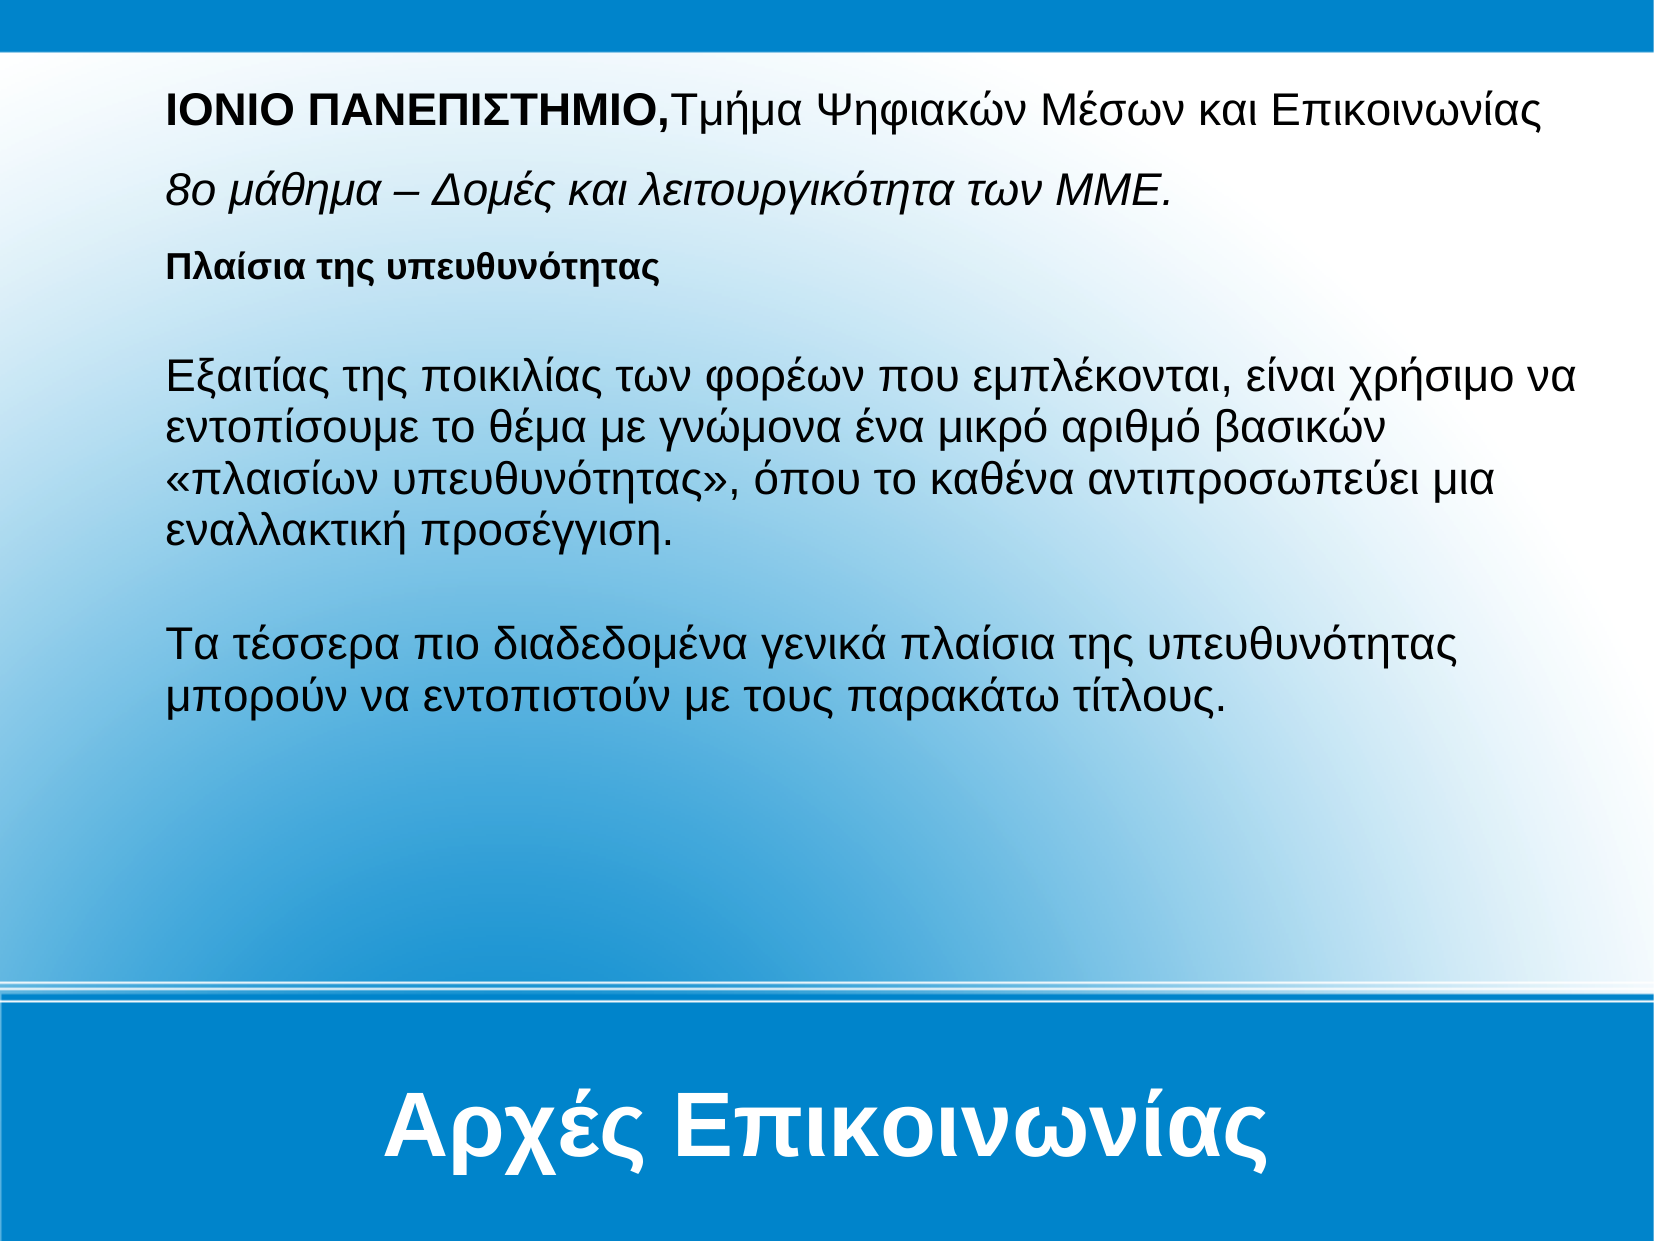

ΙΟΝΙΟ ΠΑΝΕΠΙΣΤΗΜΙΟ,Τμήμα Ψηφιακών Μέσων και Επικοινωνίας
8ο μάθημα – Δομές και λειτουργικότητα των ΜΜΕ.
Πλαίσια της υπευθυνότητας
Εξαιτίας της ποικιλίας των φορέων που εμπλέκονται, είναι χρήσιμο να εντοπίσουμε το θέμα με γνώμονα ένα μικρό αριθμό βασικών «πλαισίων υπευθυνότητας», όπου το καθένα αντιπροσωπεύει μια εναλλακτική προσέγγιση.
Τα τέσσερα πιο διαδεδομένα γενικά πλαίσια της υπευθυνότητας μπορούν να εντοπιστούν με τους παρακάτω τίτλους.
# Αρχές Επικοινωνίας